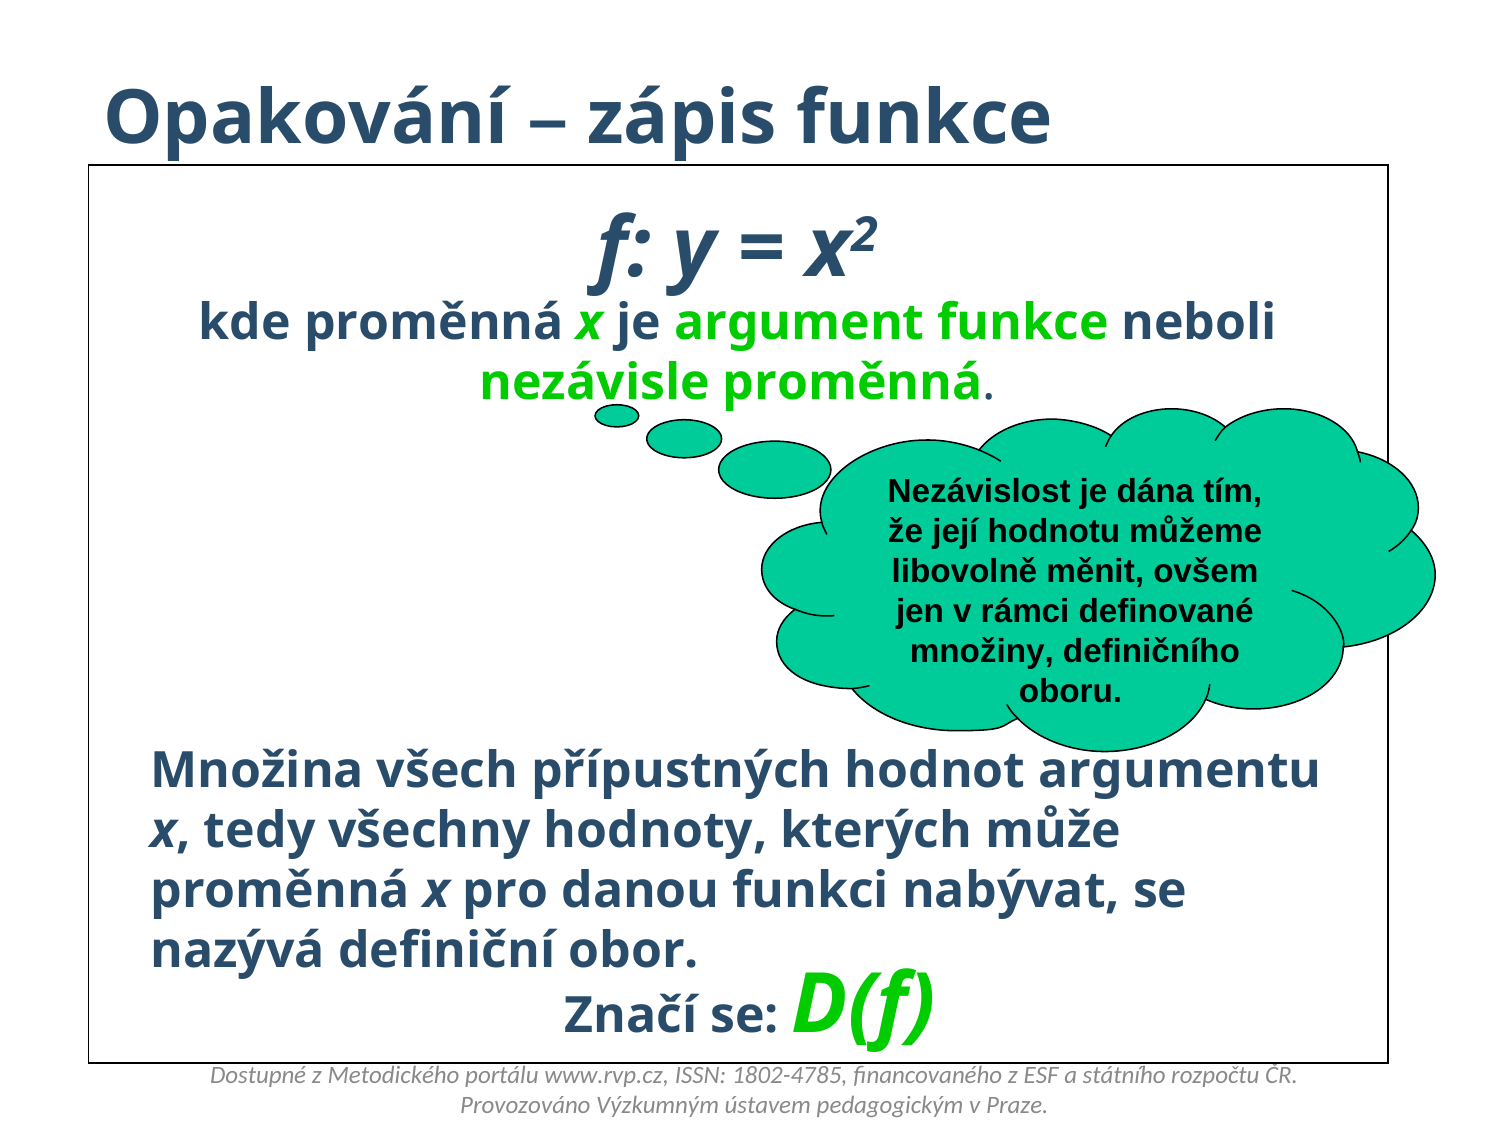

# Opakování – zápis funkce
f: y = x2
kde proměnná x je argument funkce neboli nezávisle proměnná.
Nezávislost je dána tím, že její hodnotu můžeme libovolně měnit, ovšem jen v rámci definované množiny, definičního oboru.
Množina všech přípustných hodnot argumentu x, tedy všechny hodnoty, kterých může proměnná x pro danou funkci nabývat, se nazývá definiční obor.
Značí se: D(f)‏